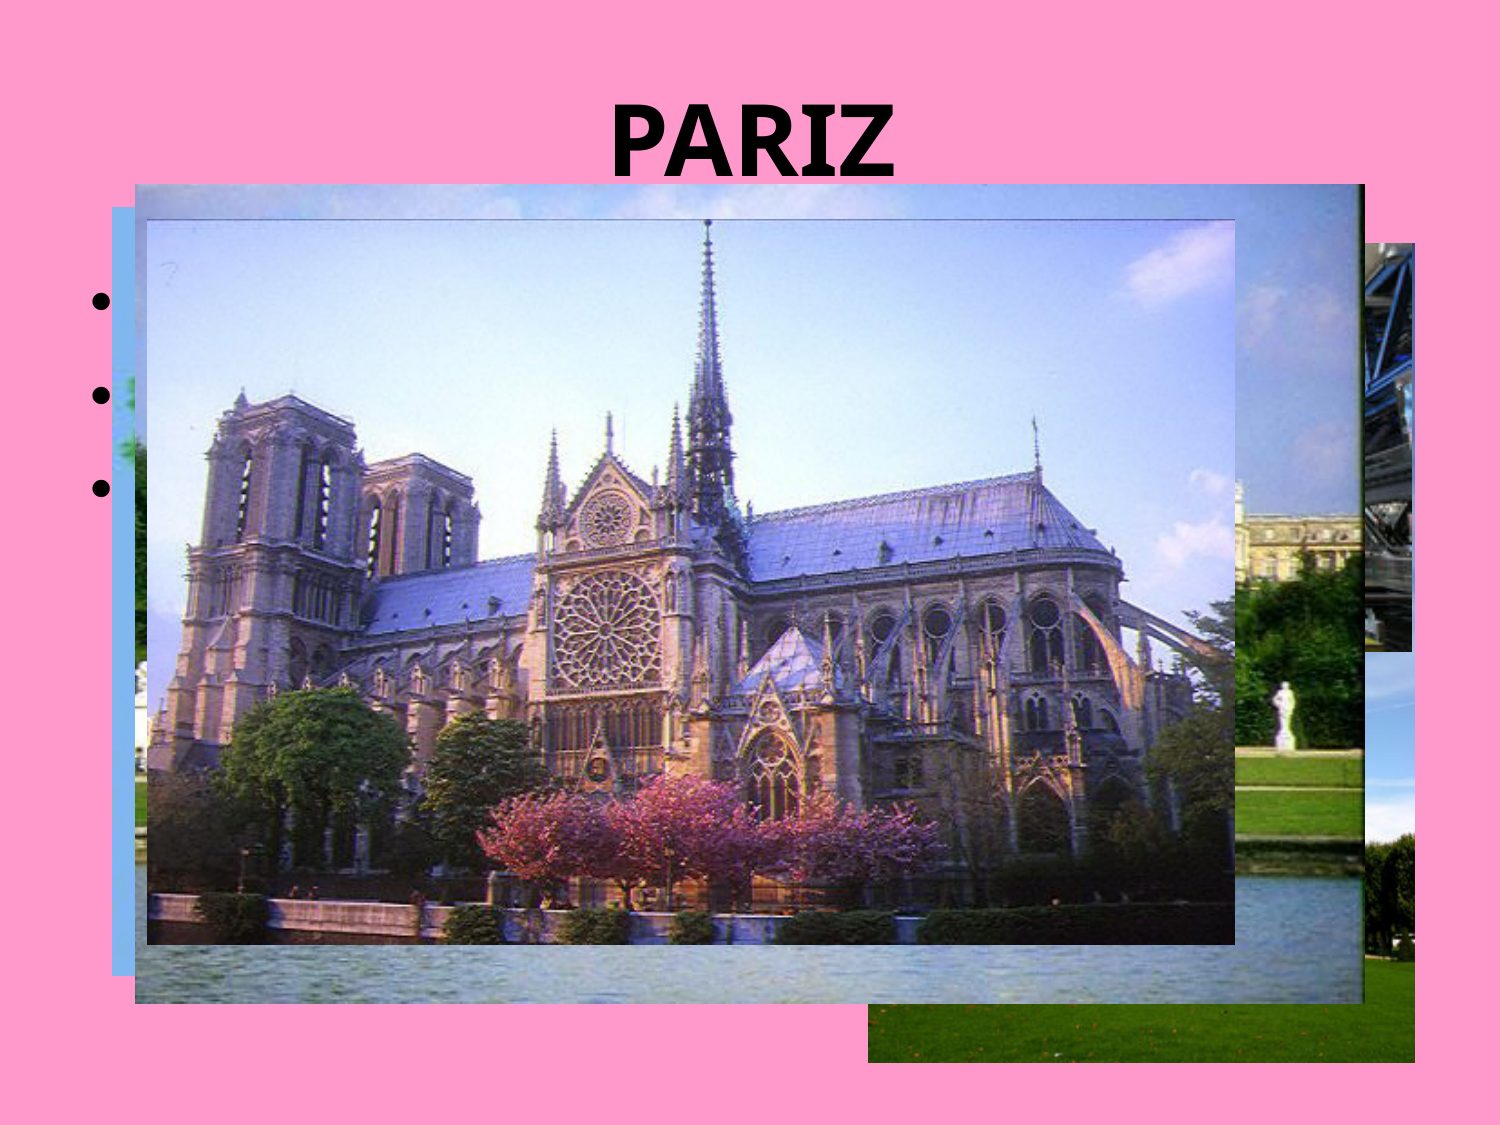

# PARIZ
OPIS
ZGODOVINA MESTA
ZNAMENITE ZGRADBE:
Eifflov stolp
Cité des Sciences et de l'Industrie
Notre - Dame
Versailles